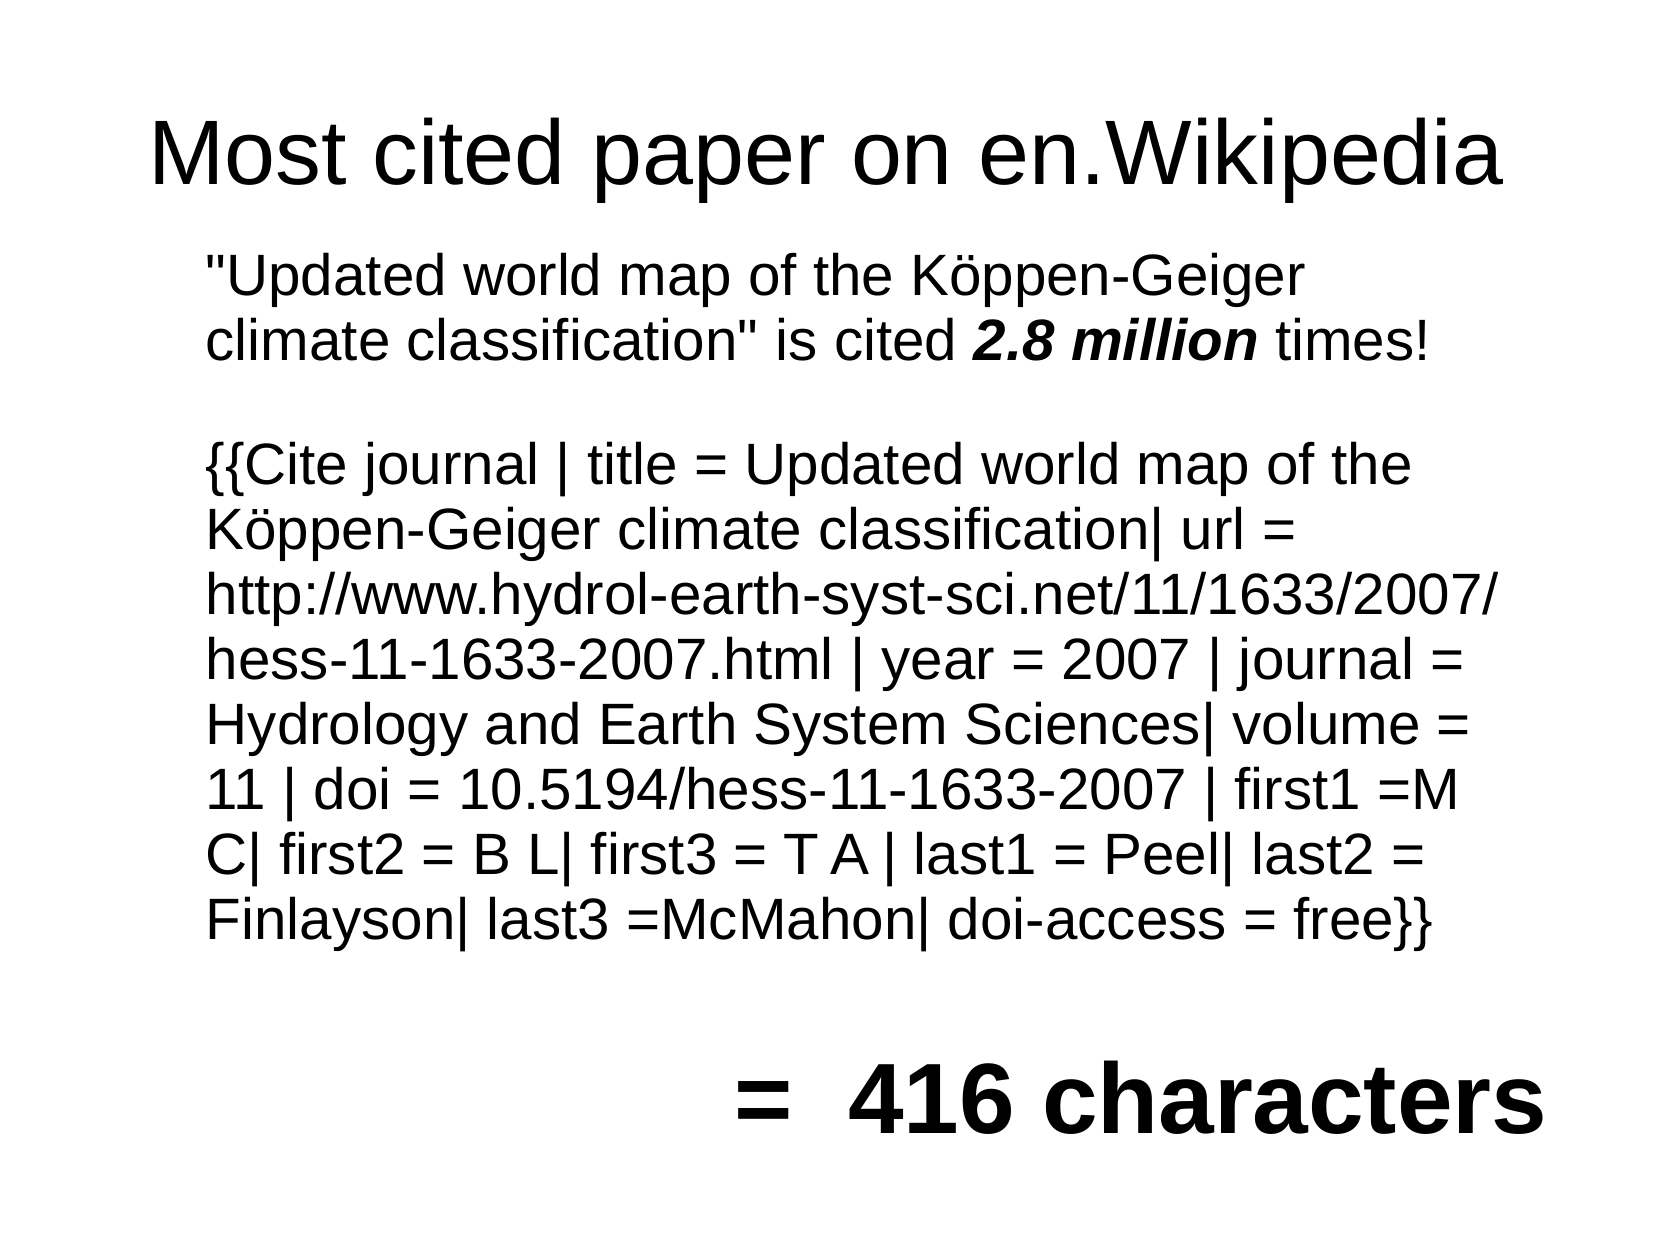

# Most cited paper on en.Wikipedia
"Updated world map of the Köppen-Geiger climate classification" is cited 2.8 million times!
{{Cite journal | title = Updated world map of the Köppen-Geiger climate classification| url = http://www.hydrol-earth-syst-sci.net/11/1633/2007/hess-11-1633-2007.html | year = 2007 | journal = Hydrology and Earth System Sciences| volume = 11 | doi = 10.5194/hess-11-1633-2007 | first1 =M C| first2 = B L| first3 = T A | last1 = Peel| last2 = Finlayson| last3 =McMahon| doi-access = free}}
= 416 characters